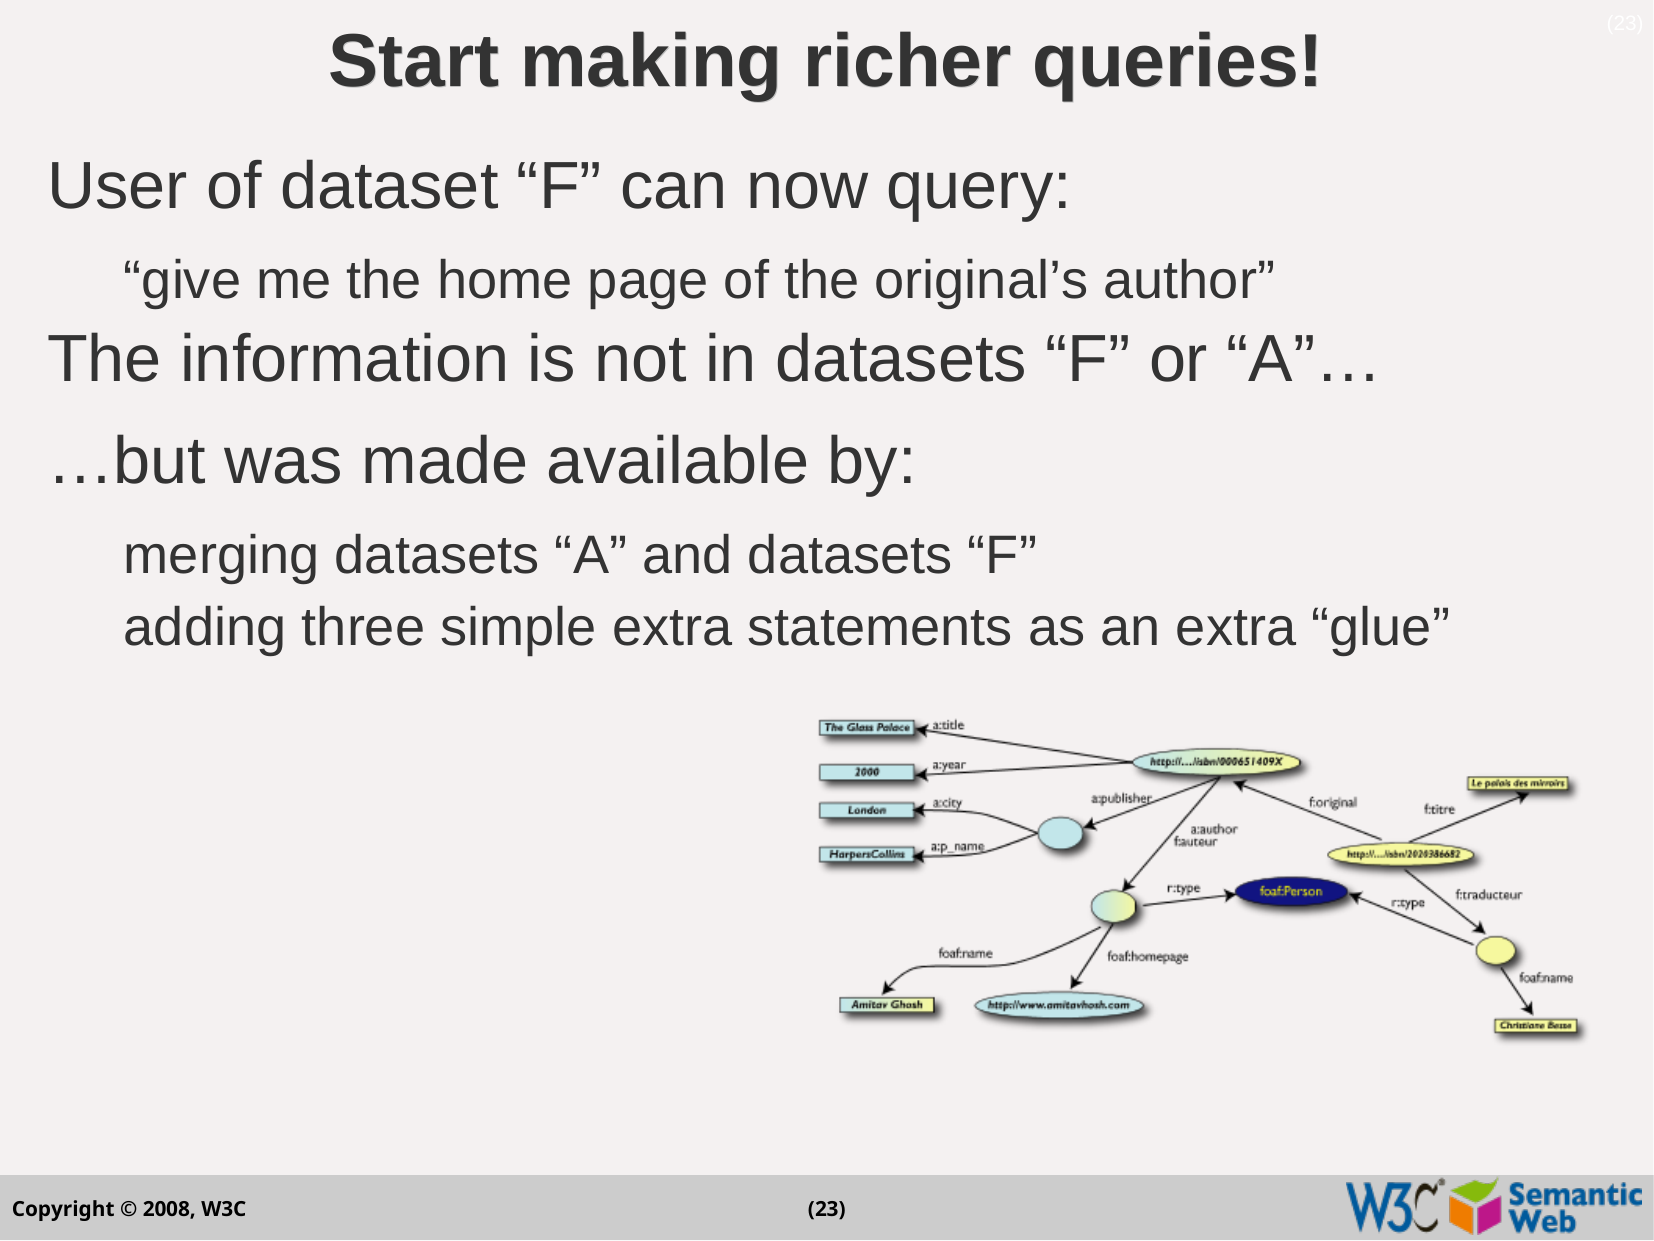

# Start making richer queries!
User of dataset “F” can now query:
“give me the home page of the original’s author”
The information is not in datasets “F” or “A”…
…but was made available by:
merging datasets “A” and datasets “F”
adding three simple extra statements as an extra “glue”